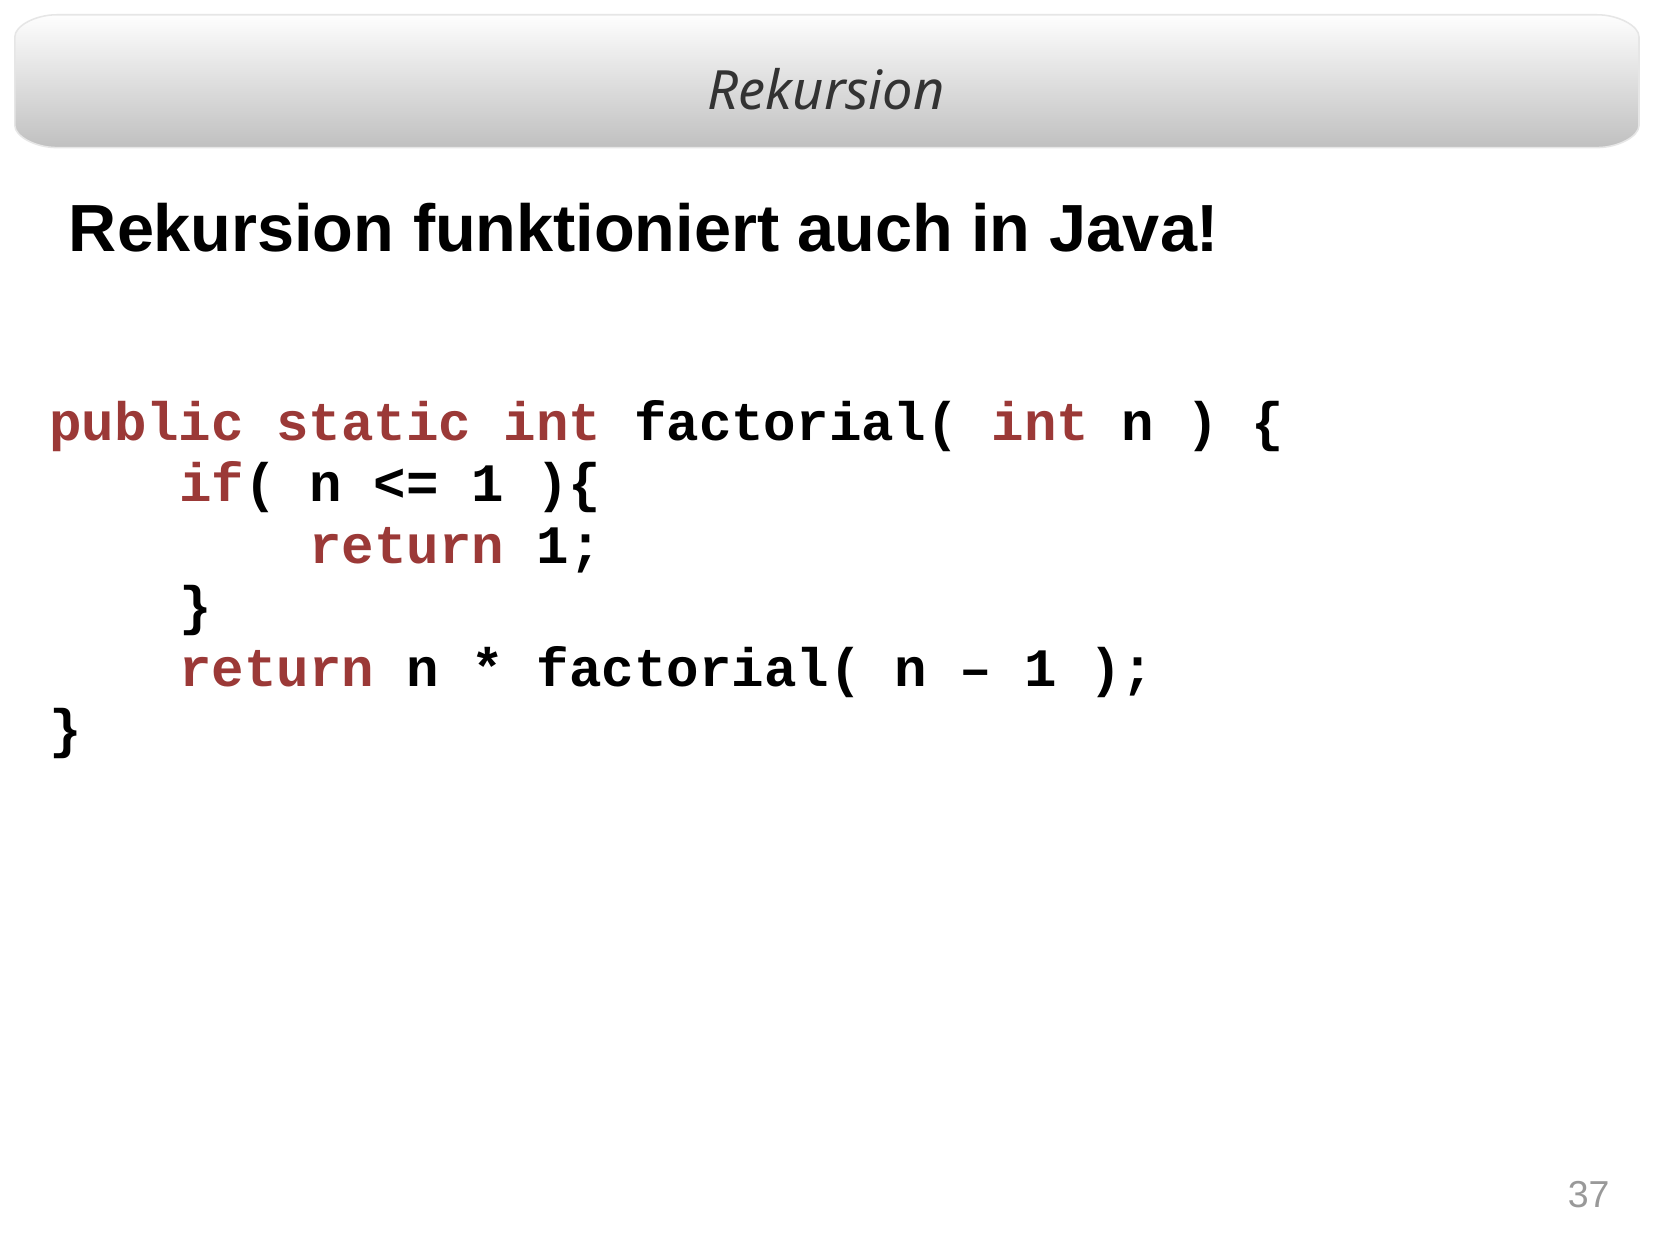

# Rekursion
 Rekursion funktioniert auch in Java!
public static int factorial( int n ) {
 if( n <= 1 ){
 return 1;
 }
 return n * factorial( n – 1 );
}